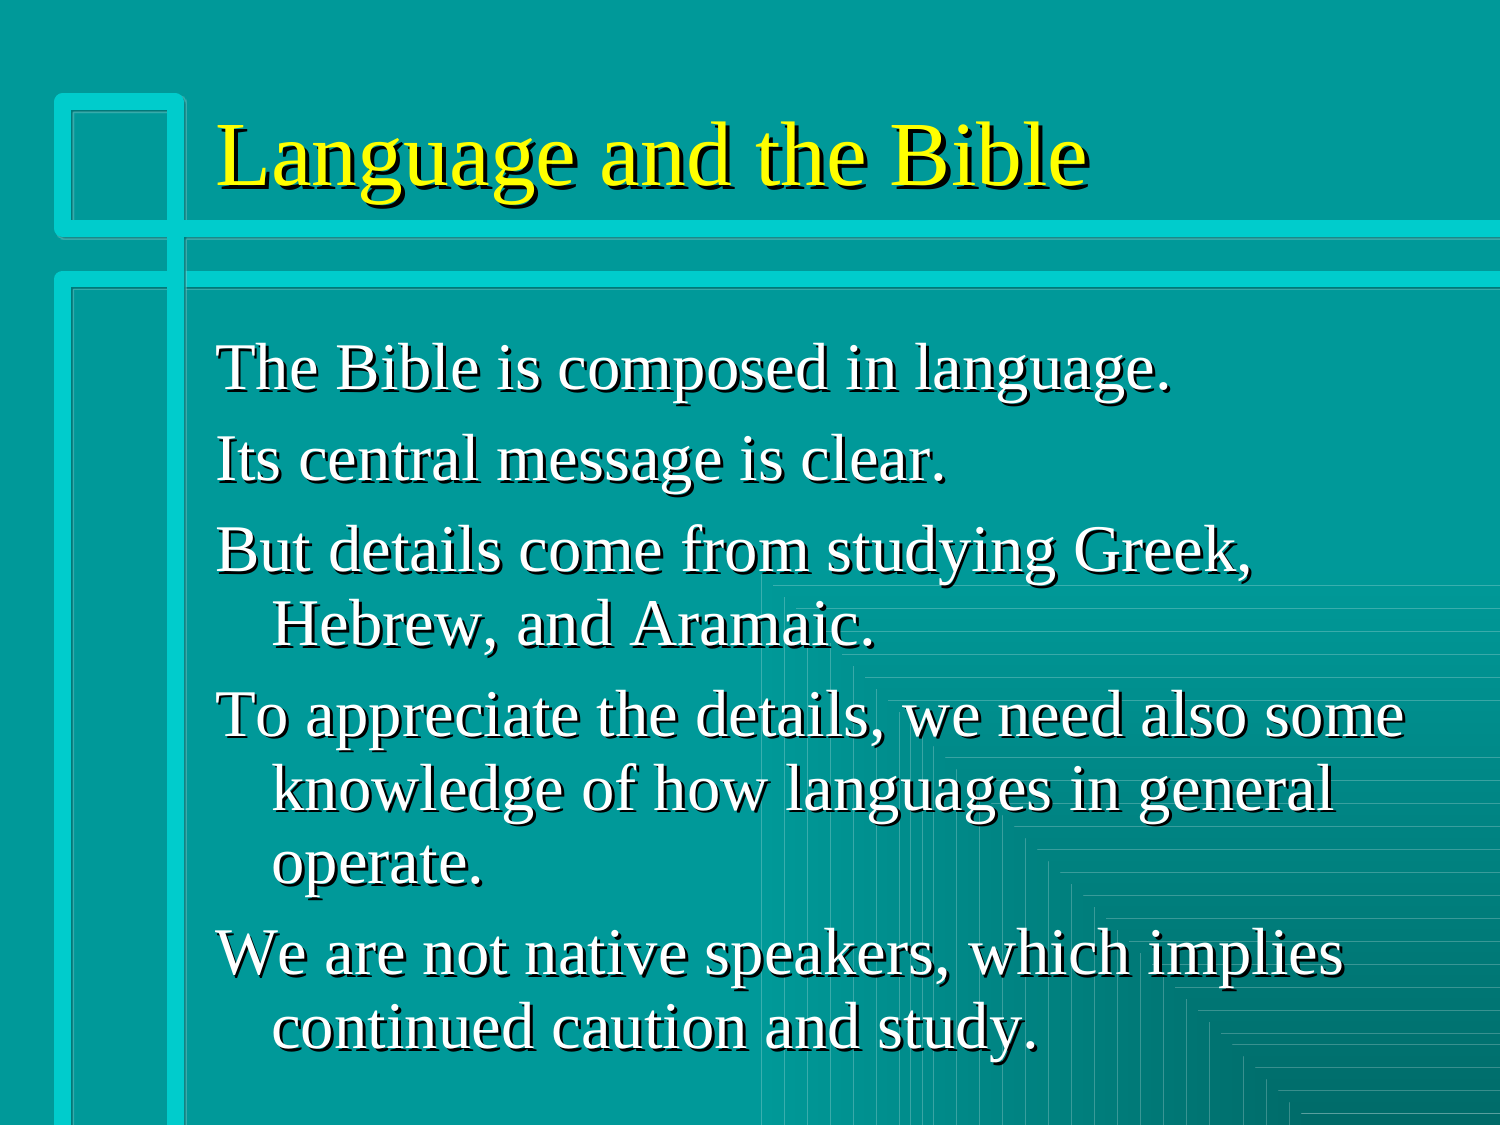

# Language and the Bible
The Bible is composed in language.
Its central message is clear.
But details come from studying Greek, Hebrew, and Aramaic.
To appreciate the details, we need also some knowledge of how languages in general operate.
We are not native speakers, which implies continued caution and study.